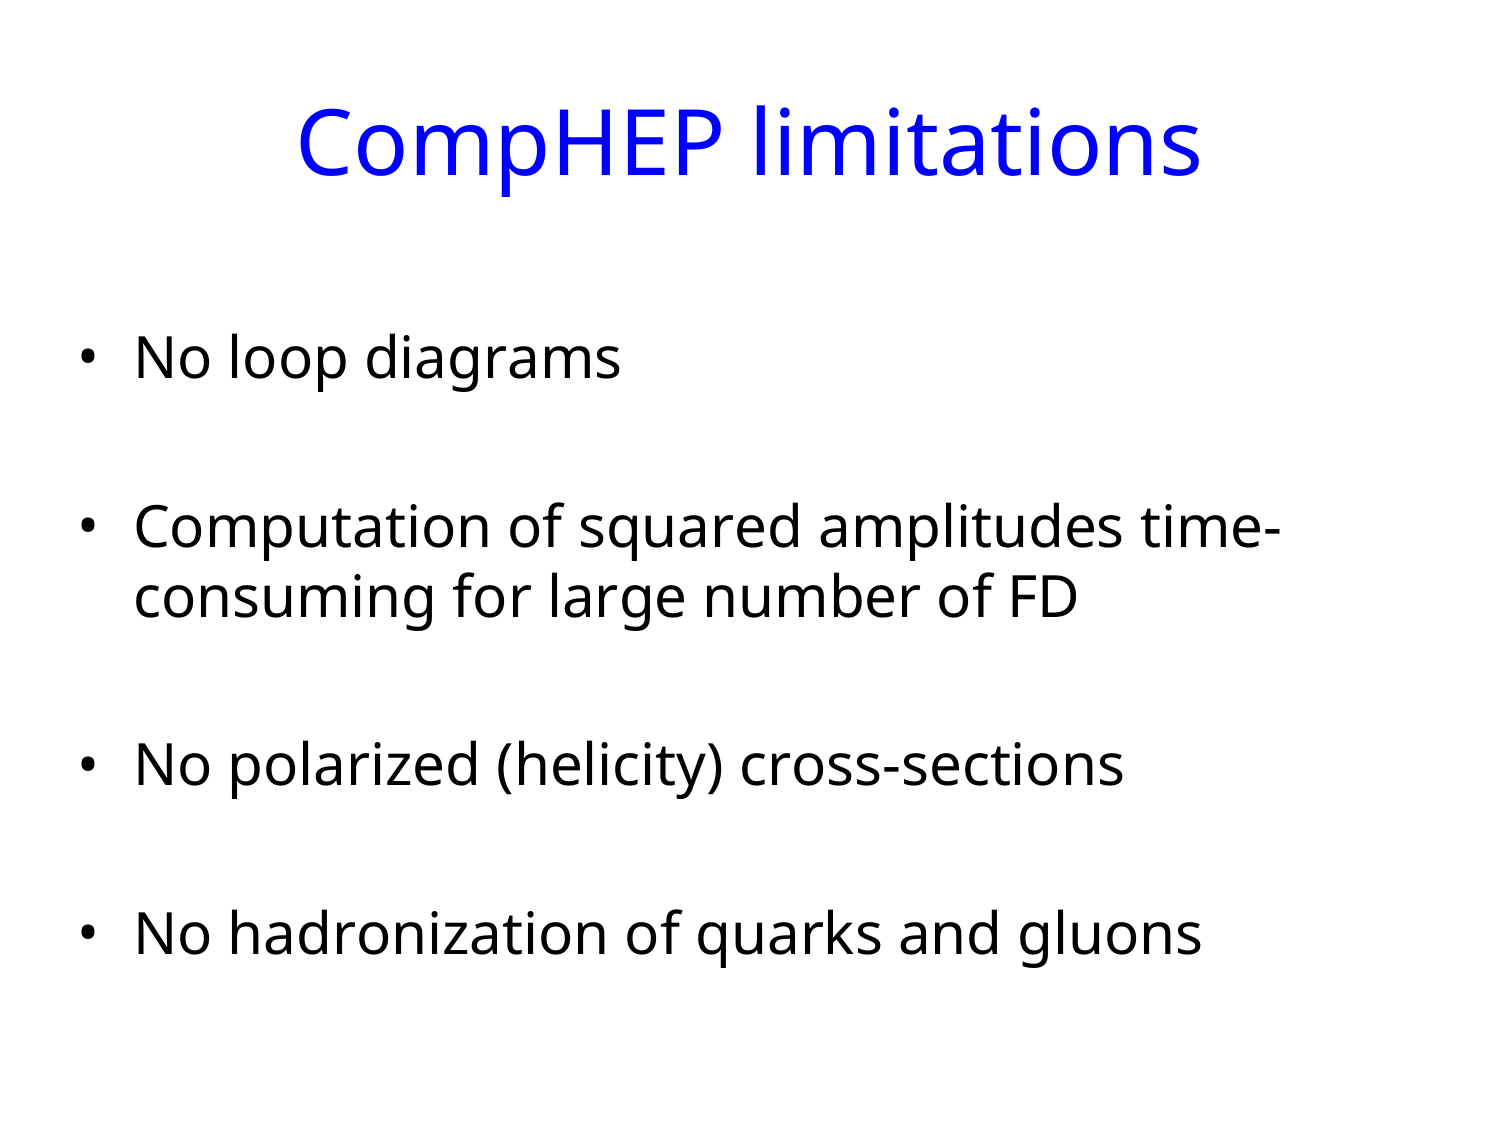

# CompHEP limitations
No loop diagrams
Computation of squared amplitudes time-consuming for large number of FD
No polarized (helicity) cross-sections
No hadronization of quarks and gluons